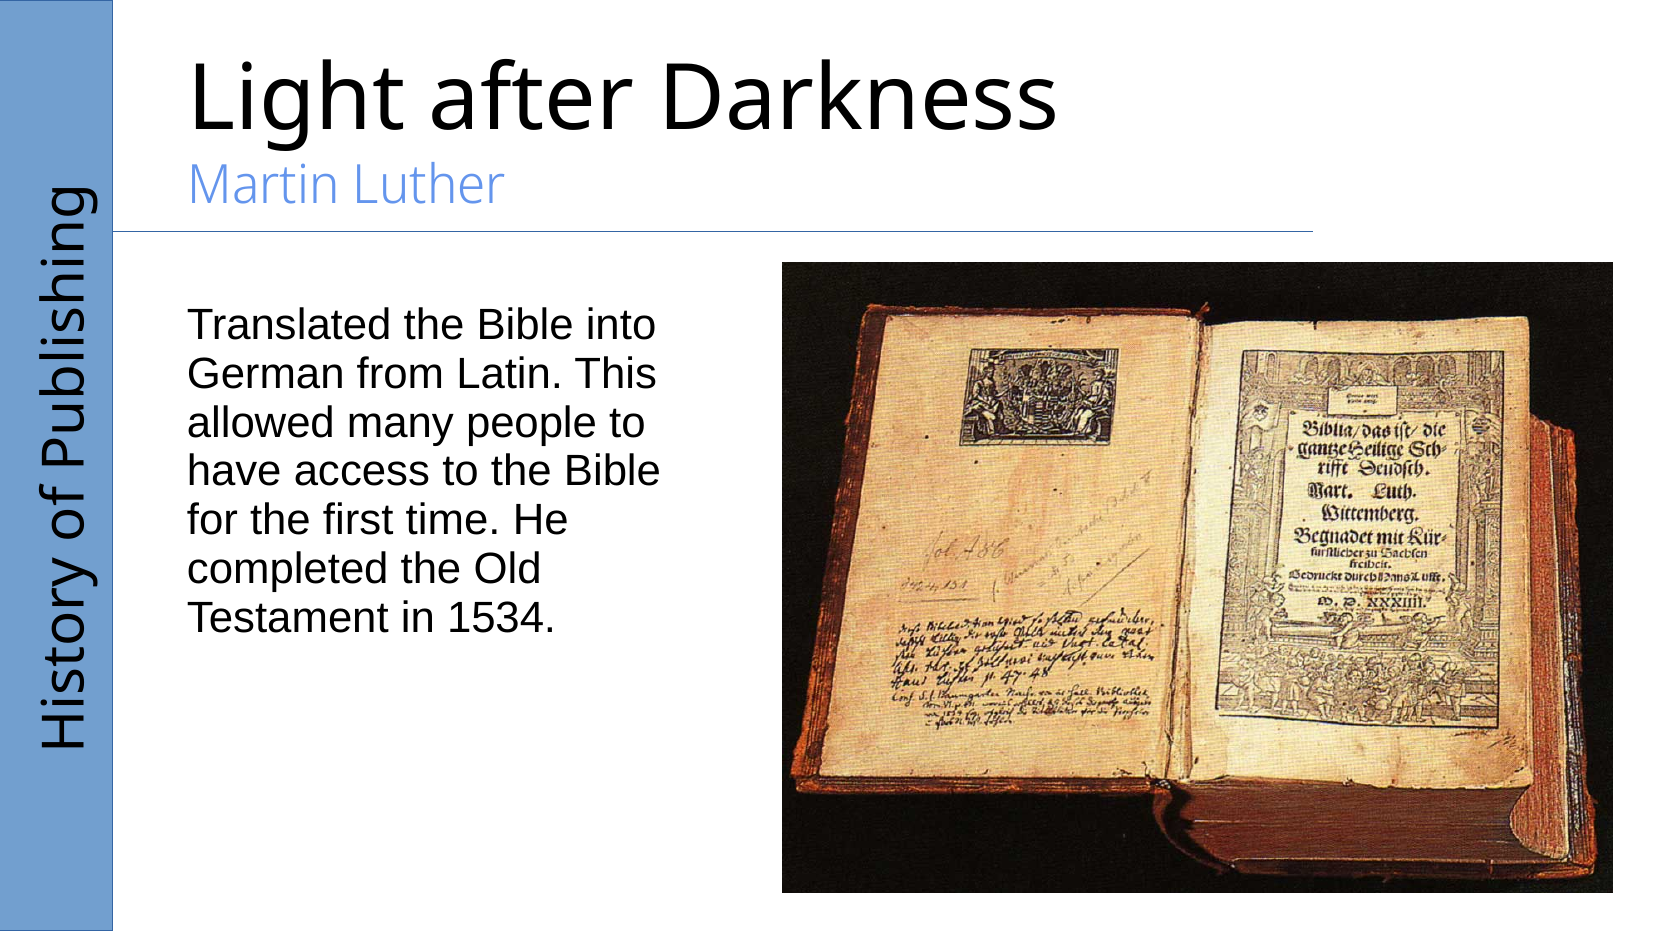

# Light after Darkness
Martin Luther
Translated the Bible into German from Latin. This allowed many people to have access to the Bible for the first time. He completed the Old Testament in 1534.
History of Publishing